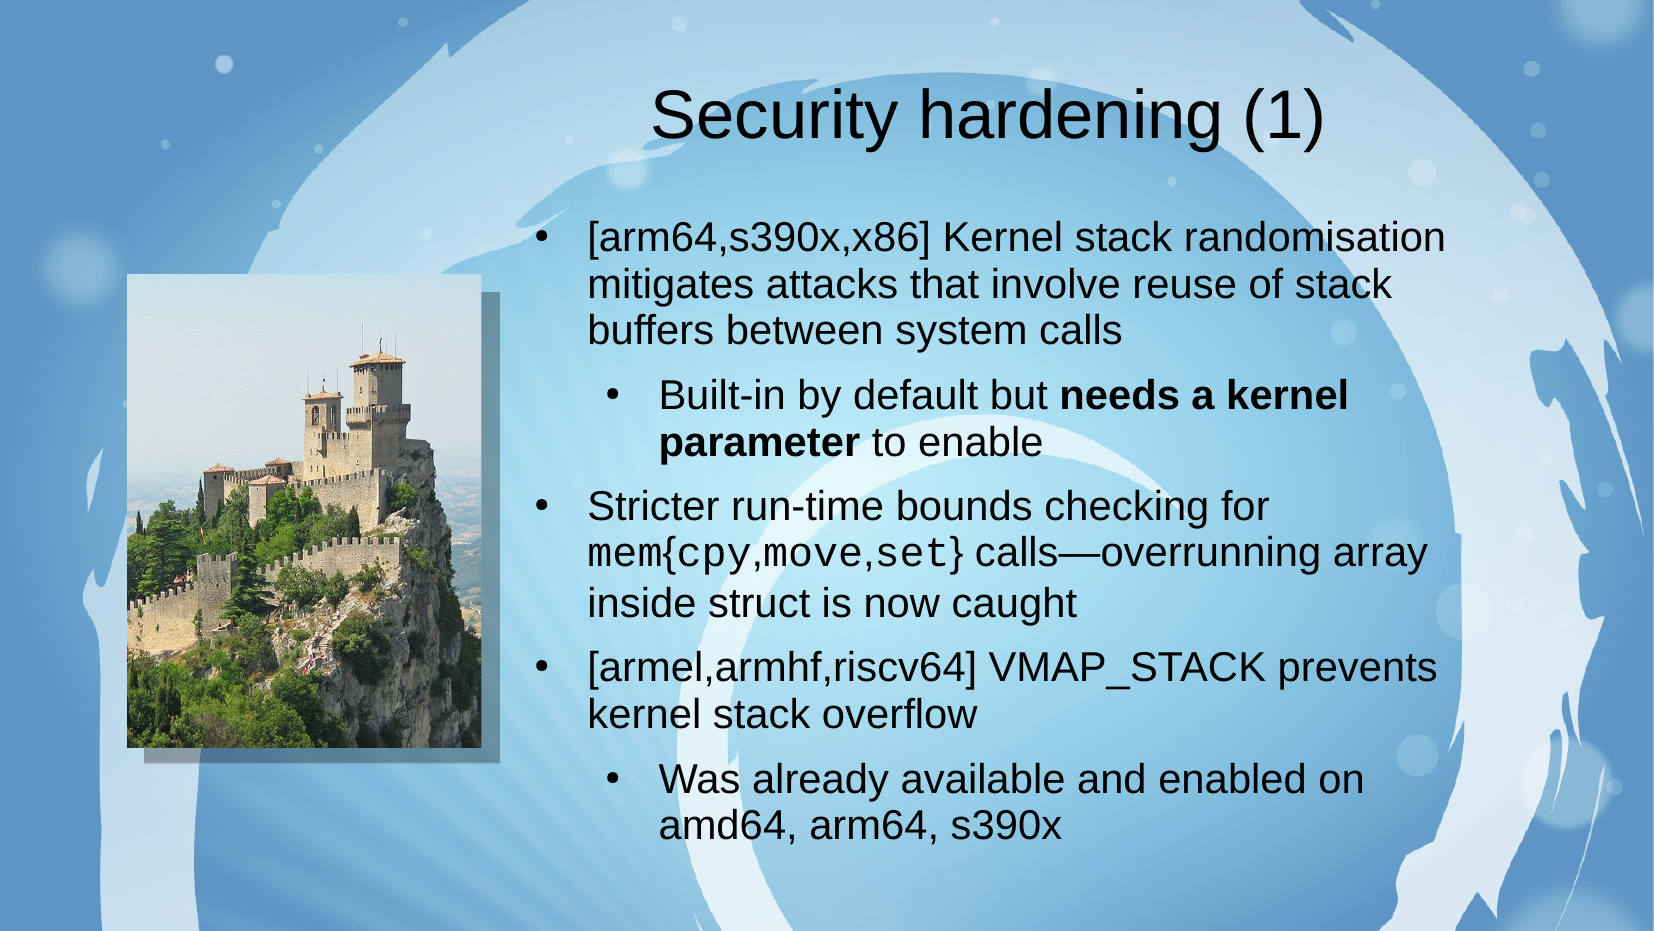

# Security hardening (1)
[arm64,s390x,x86] Kernel stack randomisation mitigates attacks that involve reuse of stack buffers between system calls
Built-in by default but needs a kernel parameter to enable
Stricter run-time bounds checking for mem{cpy,move,set} calls—overrunning array inside struct is now caught
[armel,armhf,riscv64] VMAP_STACK prevents kernel stack overflow
Was already available and enabled on amd64, arm64, s390x